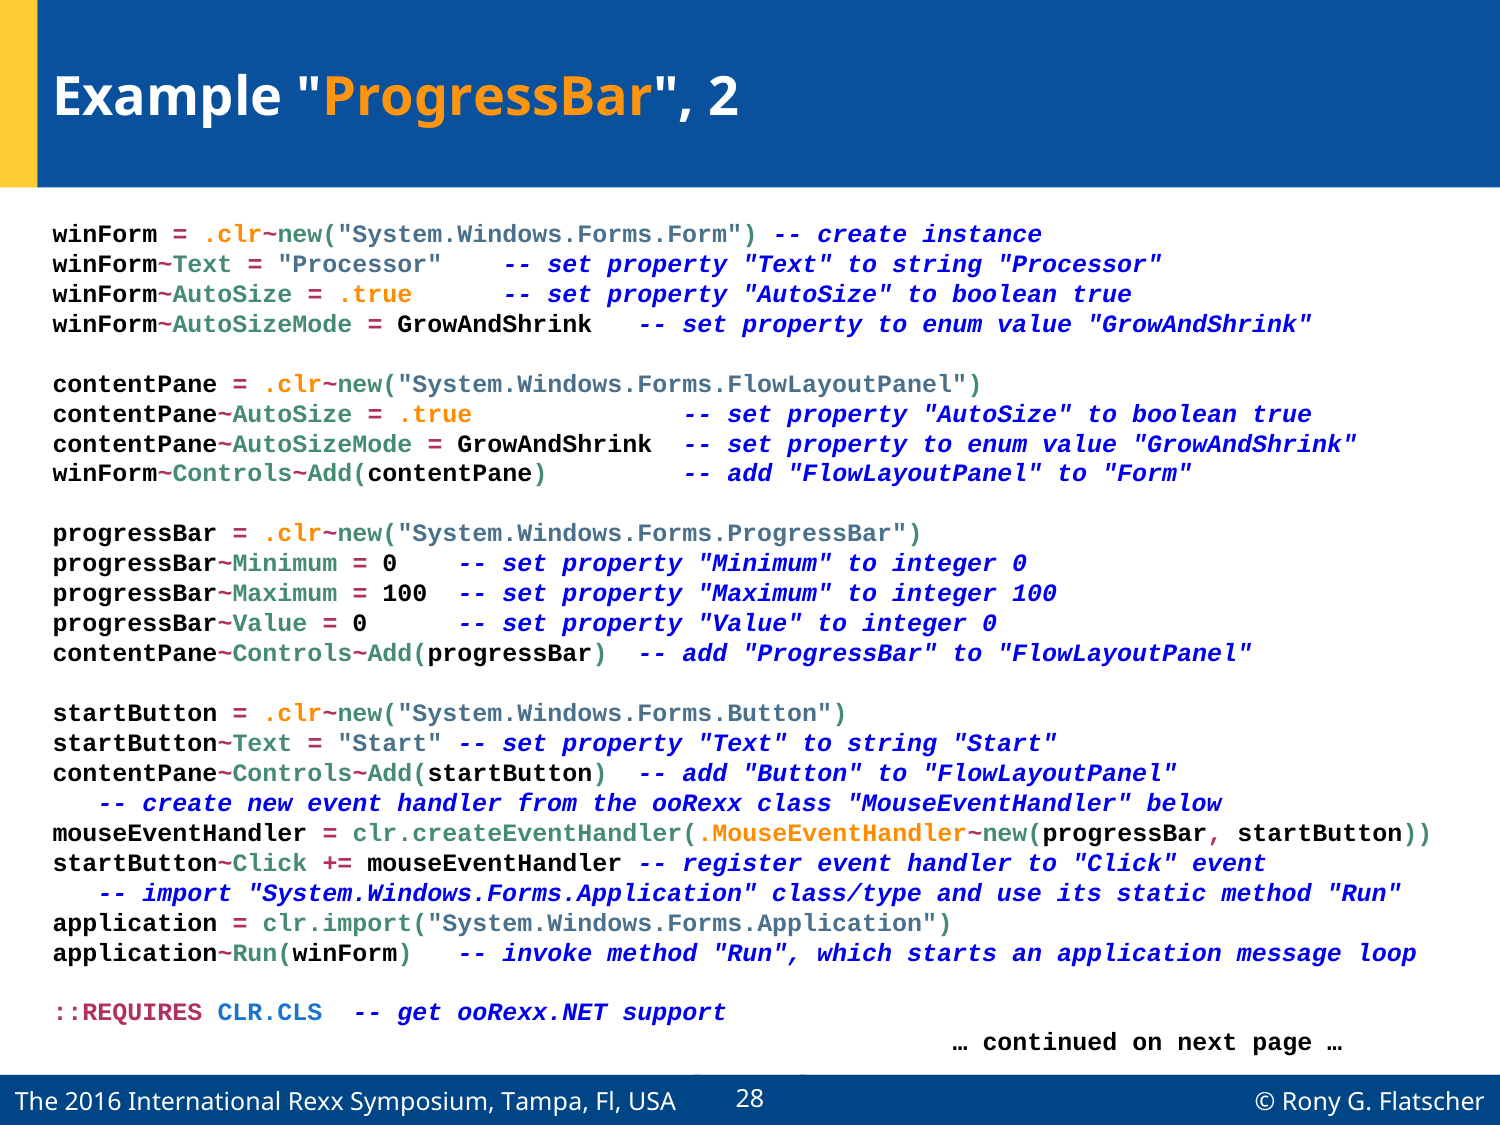

# Example "ProgressBar", 2
winForm = .clr~new("System.Windows.Forms.Form") -- create instance
winForm~Text = "Processor" -- set property "Text" to string "Processor"
winForm~AutoSize = .true -- set property "AutoSize" to boolean true
winForm~AutoSizeMode = GrowAndShrink -- set property to enum value "GrowAndShrink"
contentPane = .clr~new("System.Windows.Forms.FlowLayoutPanel")
contentPane~AutoSize = .true -- set property "AutoSize" to boolean true
contentPane~AutoSizeMode = GrowAndShrink -- set property to enum value "GrowAndShrink"
winForm~Controls~Add(contentPane) -- add "FlowLayoutPanel" to "Form"
progressBar = .clr~new("System.Windows.Forms.ProgressBar")
progressBar~Minimum = 0 -- set property "Minimum" to integer 0
progressBar~Maximum = 100 -- set property "Maximum" to integer 100
progressBar~Value = 0 -- set property "Value" to integer 0
contentPane~Controls~Add(progressBar) -- add "ProgressBar" to "FlowLayoutPanel"
startButton = .clr~new("System.Windows.Forms.Button")
startButton~Text = "Start" -- set property "Text" to string "Start"
contentPane~Controls~Add(startButton) -- add "Button" to "FlowLayoutPanel"
 -- create new event handler from the ooRexx class "MouseEventHandler" below
mouseEventHandler = clr.createEventHandler(.MouseEventHandler~new(progressBar, startButton))
startButton~Click += mouseEventHandler -- register event handler to "Click" event
 -- import "System.Windows.Forms.Application" class/type and use its static method "Run"
application = clr.import("System.Windows.Forms.Application")
application~Run(winForm) -- invoke method "Run", which starts an application message loop
::REQUIRES CLR.CLS -- get ooRexx.NET support
						… continued on next page …